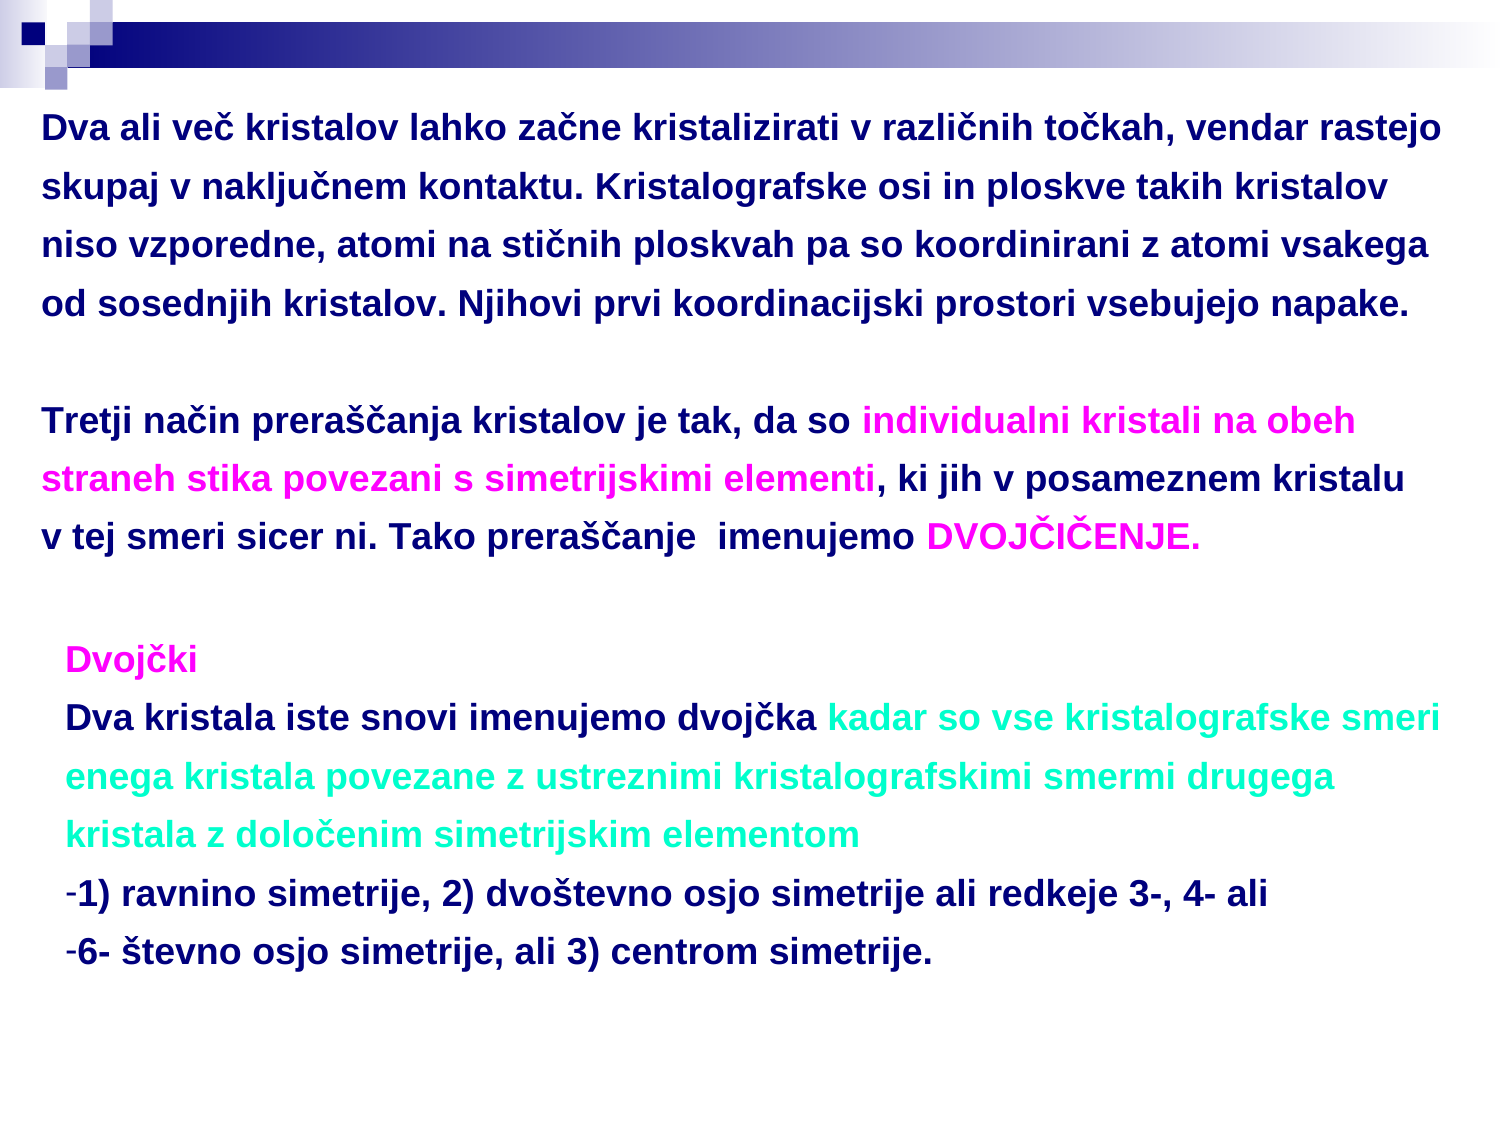

Dva ali več kristalov lahko začne kristalizirati v različnih točkah, vendar rastejo
skupaj v naključnem kontaktu. Kristalografske osi in ploskve takih kristalov
niso vzporedne, atomi na stičnih ploskvah pa so koordinirani z atomi vsakega
od sosednjih kristalov. Njihovi prvi koordinacijski prostori vsebujejo napake.
Tretji način preraščanja kristalov je tak, da so individualni kristali na obeh
straneh stika povezani s simetrijskimi elementi, ki jih v posameznem kristalu
v tej smeri sicer ni. Tako preraščanje imenujemo DVOJČIČENJE.
Dvojčki
Dva kristala iste snovi imenujemo dvojčka kadar so vse kristalografske smeri
enega kristala povezane z ustreznimi kristalografskimi smermi drugega
kristala z določenim simetrijskim elementom
1) ravnino simetrije, 2) dvoštevno osjo simetrije ali redkeje 3-, 4- ali
6- števno osjo simetrije, ali 3) centrom simetrije.